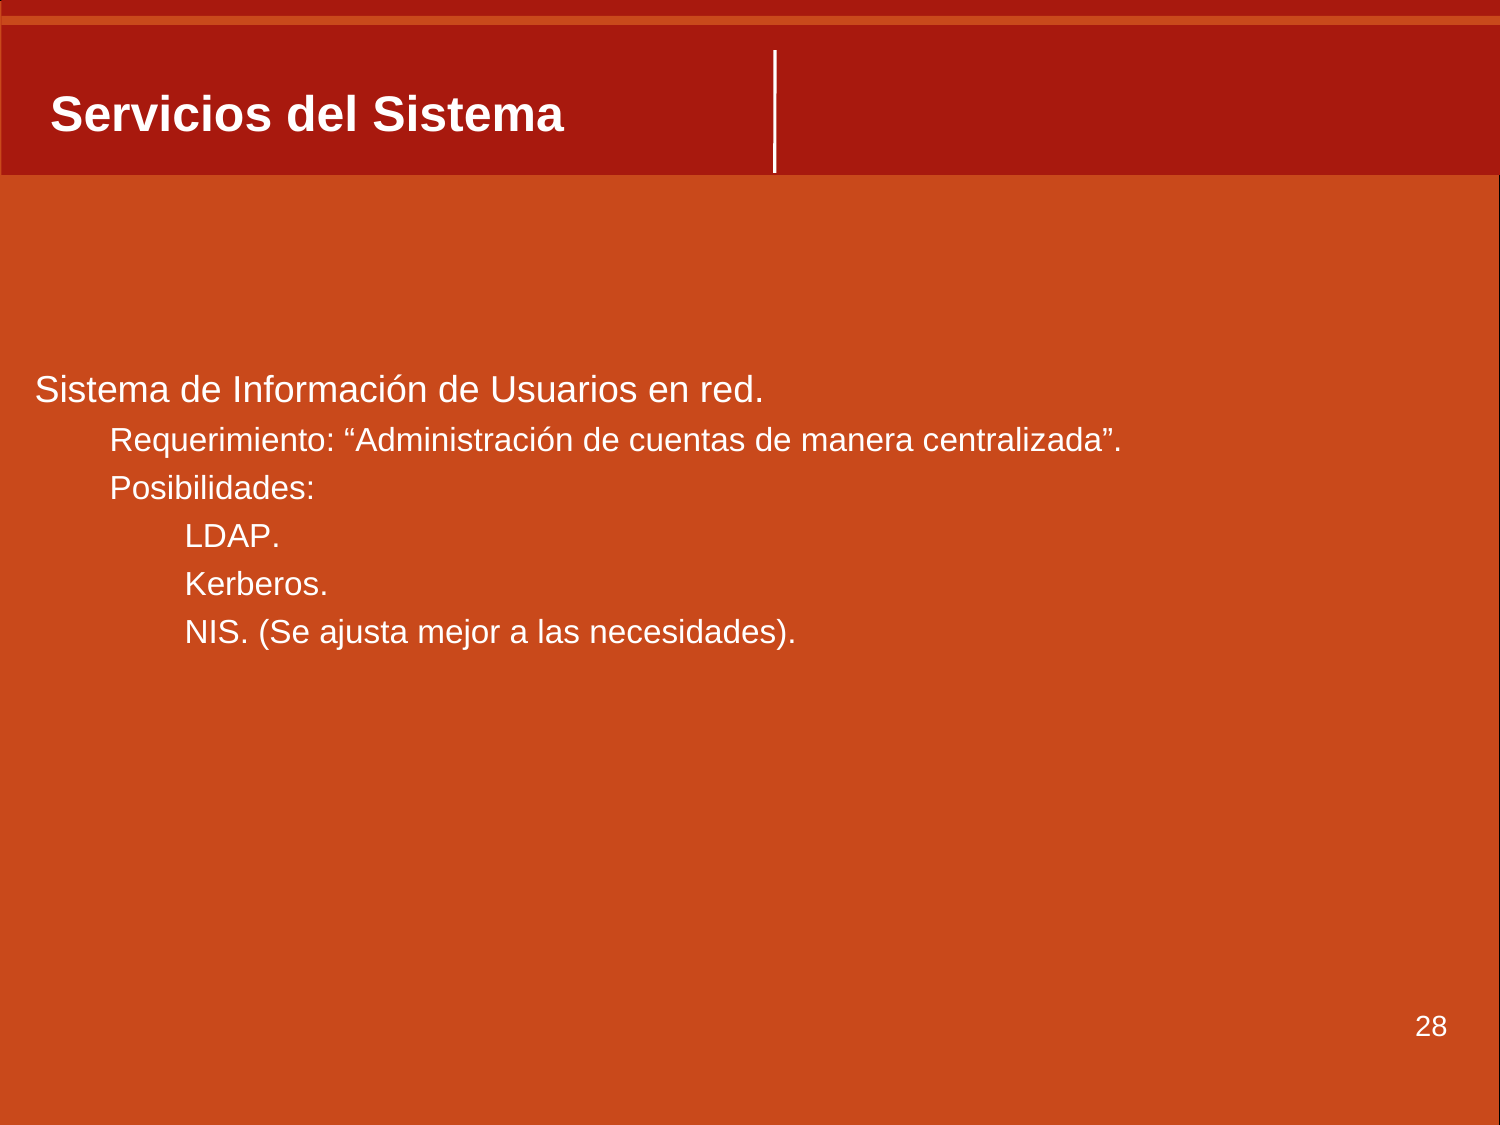

# Servicios del Sistema
Sistema de Información de Usuarios en red.
Requerimiento: “Administración de cuentas de manera centralizada”.
Posibilidades:
LDAP.
Kerberos.
NIS. (Se ajusta mejor a las necesidades).